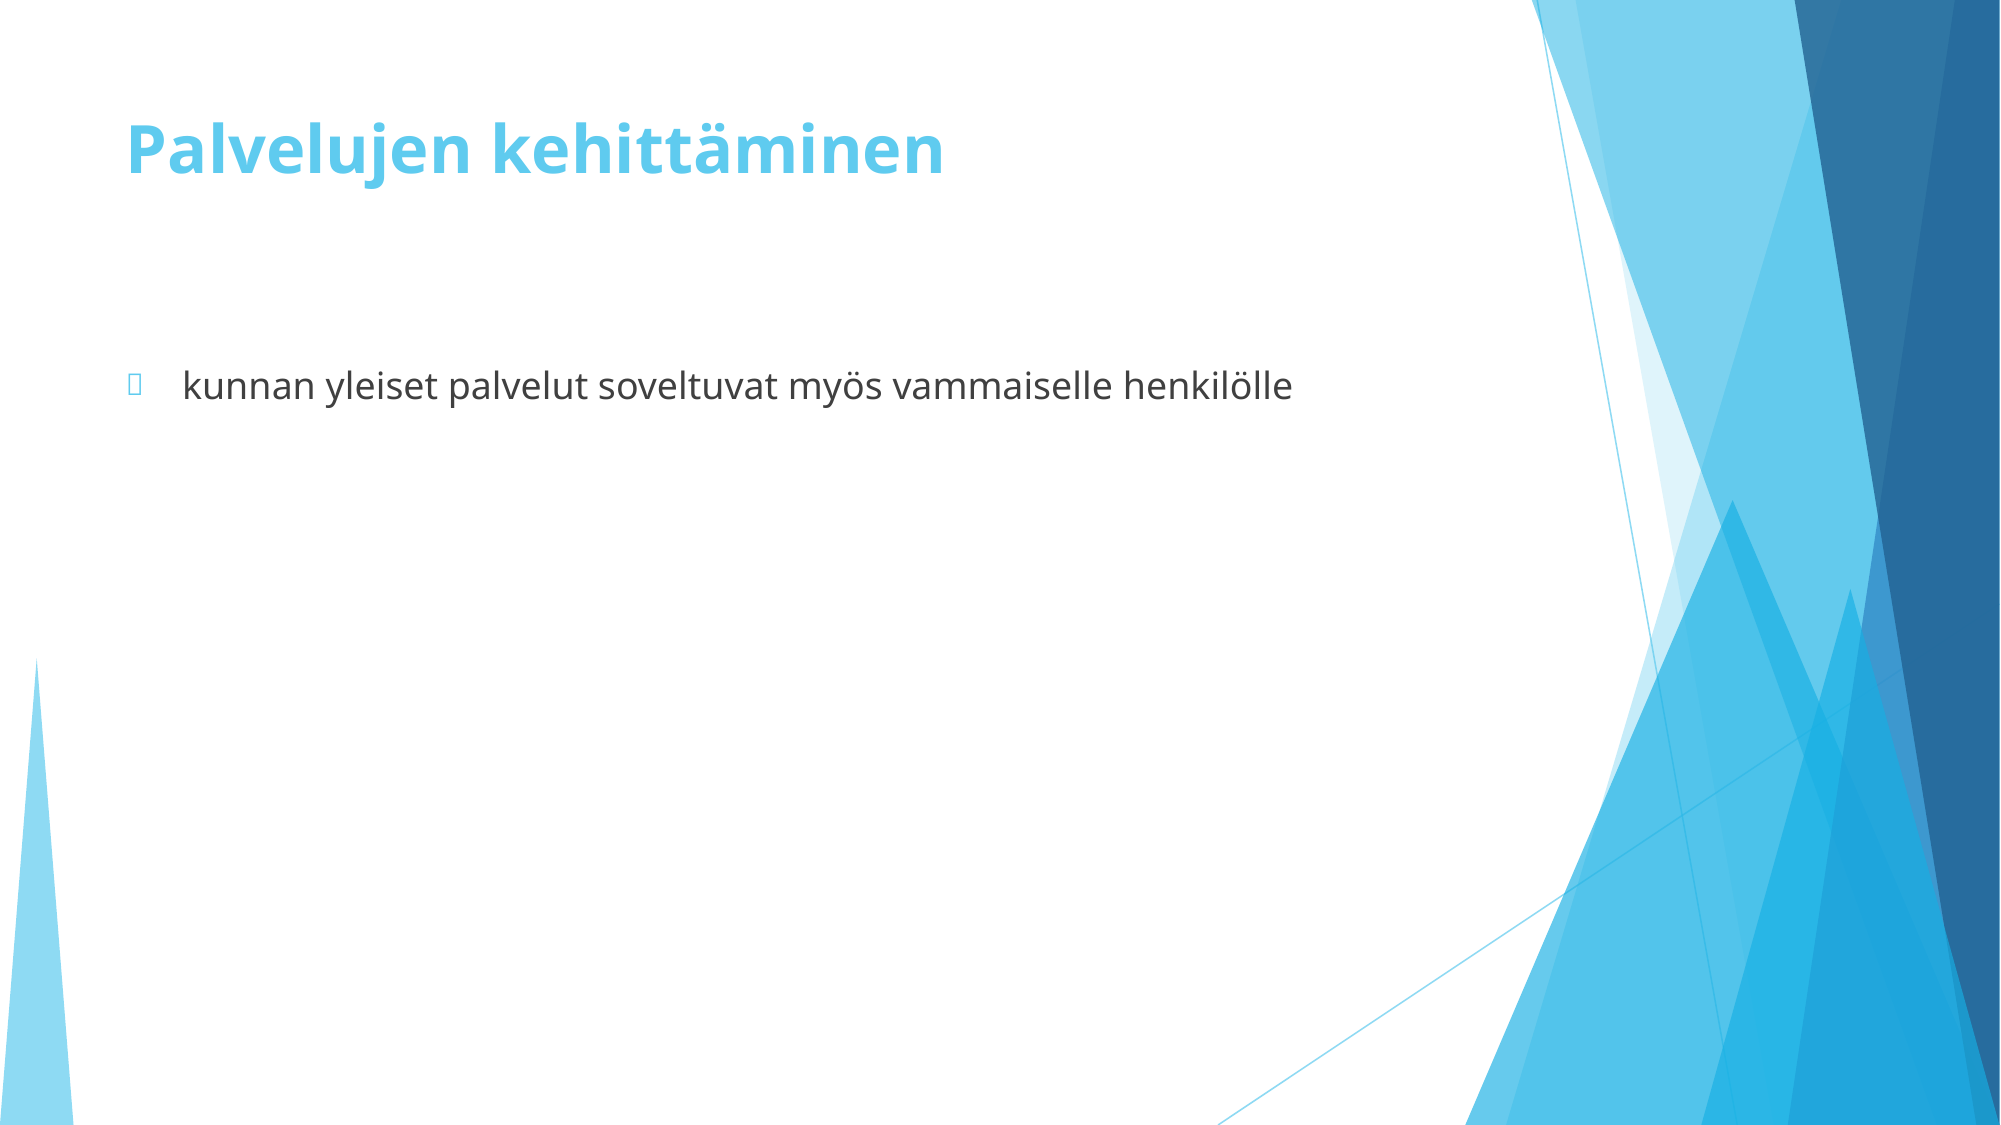

# Palvelujen kehittäminen
kunnan yleiset palvelut soveltuvat myös vammaiselle henkilölle